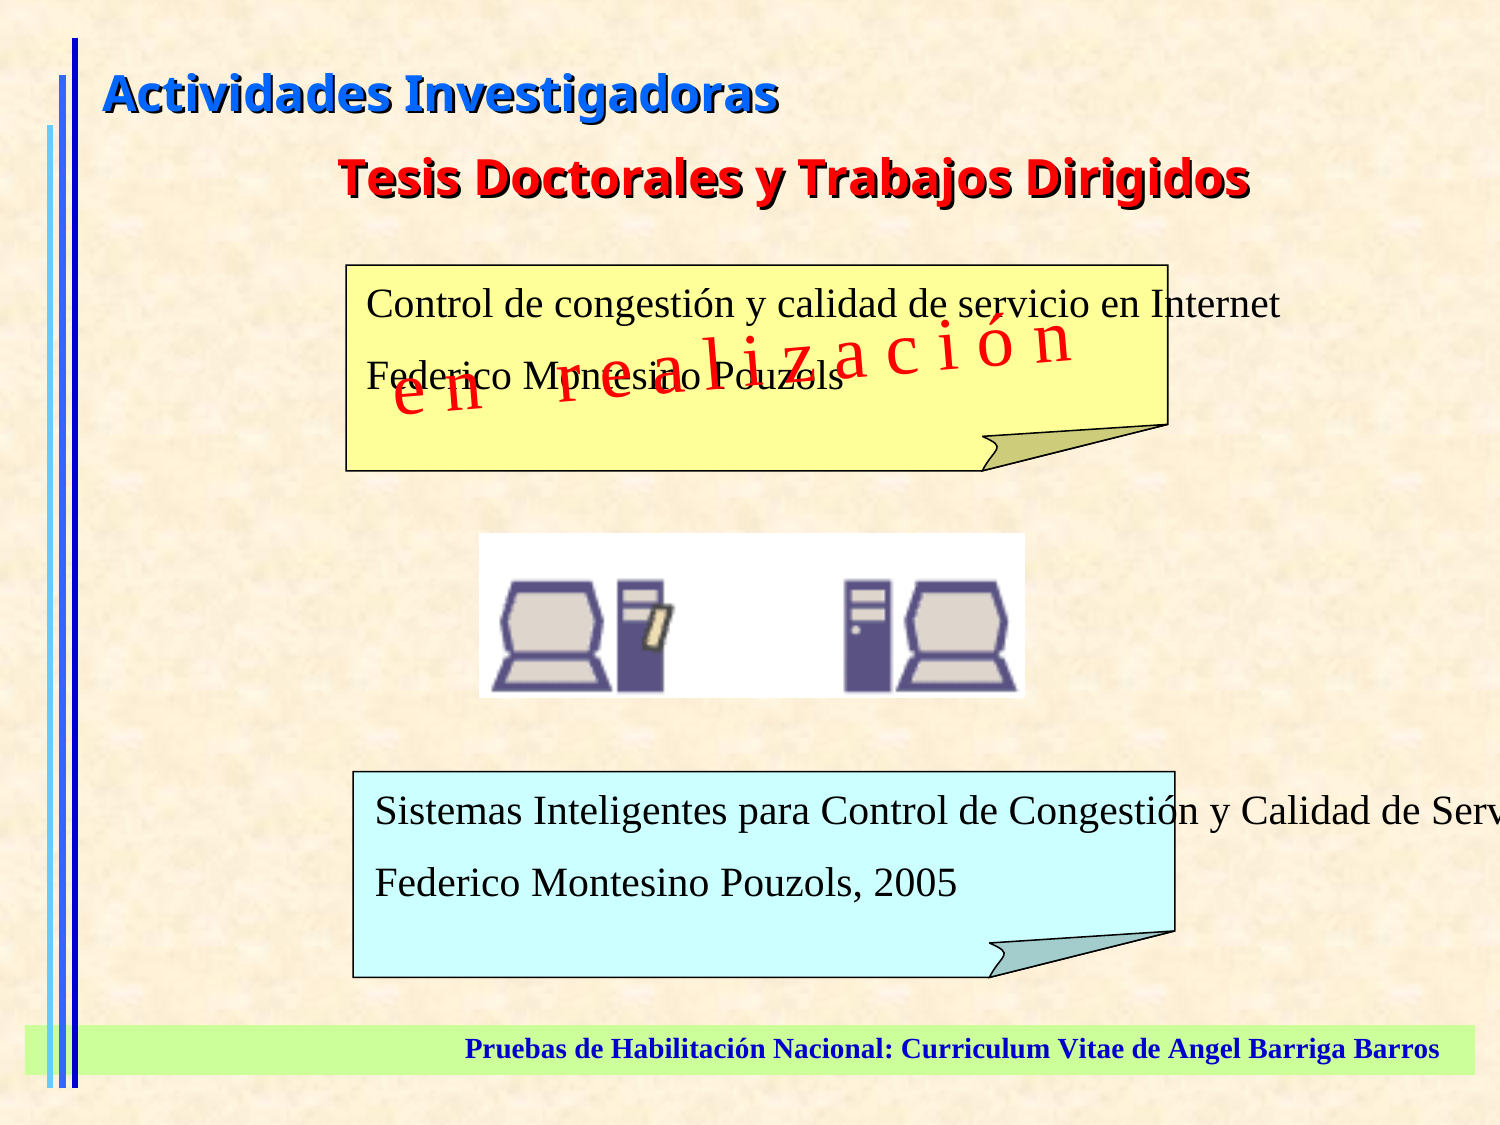

Actividades Investigadoras
Tesis Doctorales y Trabajos Dirigidos
Control de congestión y calidad de servicio en Internet
Federico Montesino Pouzols
e n r e a l i z a c i ó n
Sistemas Inteligentes para Control de Congestión y Calidad de Servicio en Internet
Federico Montesino Pouzols, 2005